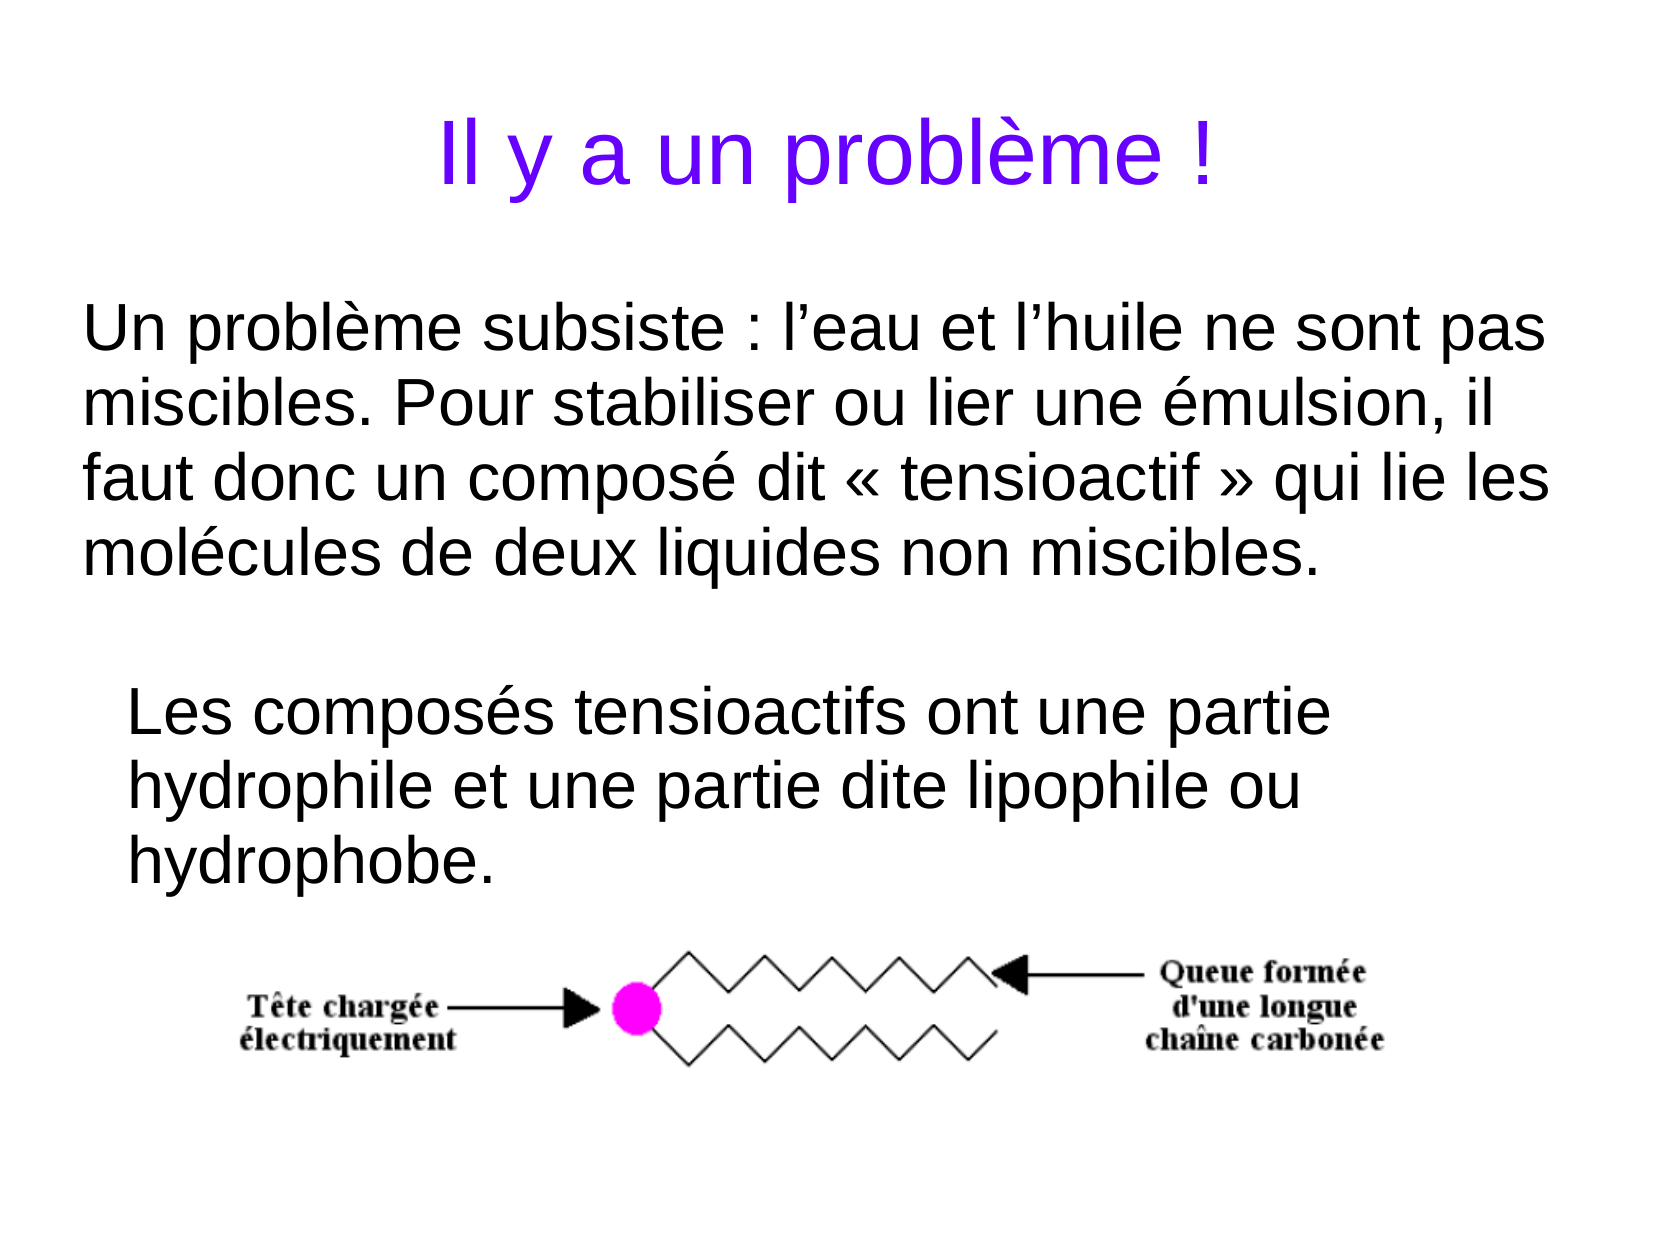

# Il y a un problème !
Un problème subsiste : l’eau et l’huile ne sont pas miscibles. Pour stabiliser ou lier une émulsion, il faut donc un composé dit « tensioactif » qui lie les molécules de deux liquides non miscibles.
 Les composés tensioactifs ont une partie hydrophile et une partie dite lipophile ou hydrophobe.